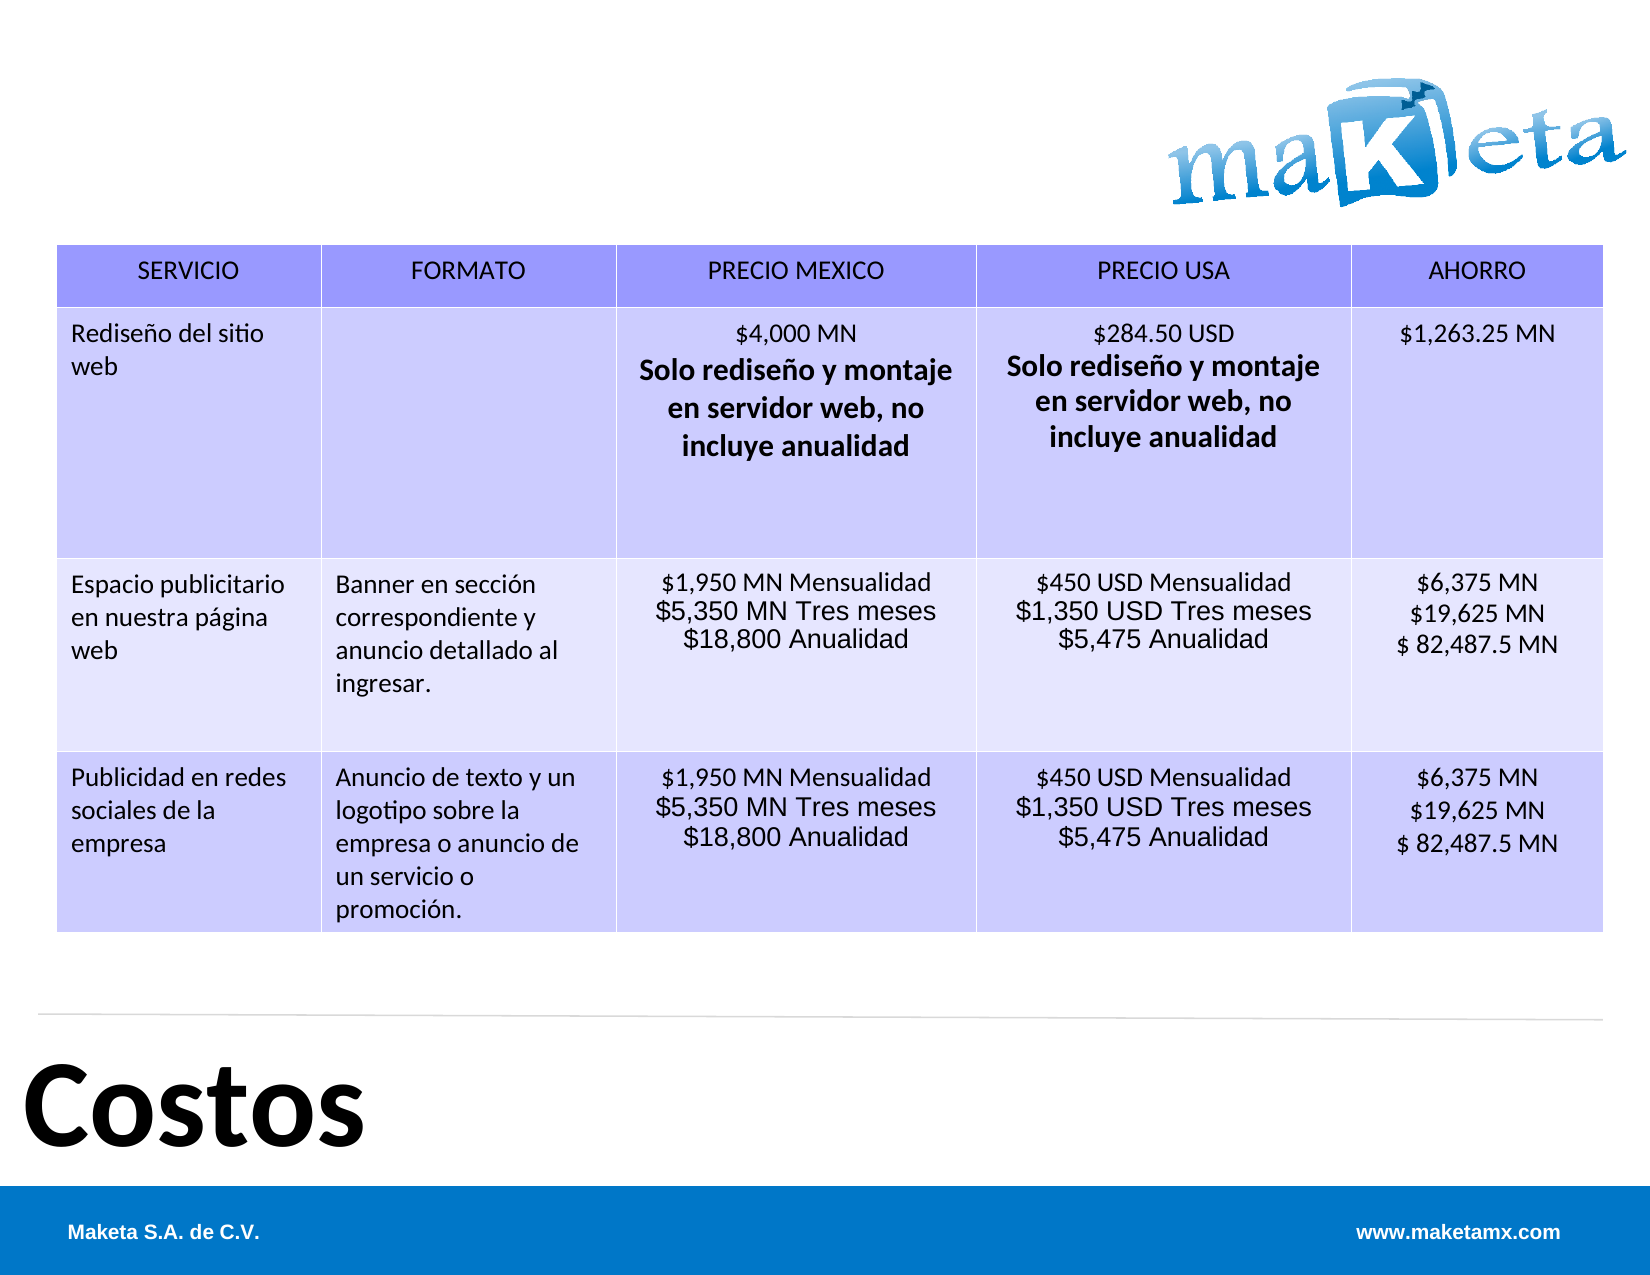

| SERVICIO | FORMATO | PRECIO MEXICO | PRECIO USA | AHORRO |
| --- | --- | --- | --- | --- |
| Rediseño del sitio web | | $4,000 MN Solo rediseño y montaje en servidor web, no incluye anualidad | $284.50 USD Solo rediseño y montaje en servidor web, no incluye anualidad | $1,263.25 MN |
| Espacio publicitario en nuestra página web | Banner en sección correspondiente y anuncio detallado al ingresar. | $1,950 MN Mensualidad $5,350 MN Tres meses $18,800 Anualidad | $450 USD Mensualidad $1,350 USD Tres meses $5,475 Anualidad | $6,375 MN $19,625 MN $ 82,487.5 MN |
| Publicidad en redes sociales de la empresa | Anuncio de texto y un logotipo sobre la empresa o anuncio de un servicio o promoción. | $1,950 MN Mensualidad $5,350 MN Tres meses $18,800 Anualidad | $450 USD Mensualidad $1,350 USD Tres meses $5,475 Anualidad | $6,375 MN $19,625 MN $ 82,487.5 MN |
Costos
www.maketamx.com
Maketa S.A. de C.V.